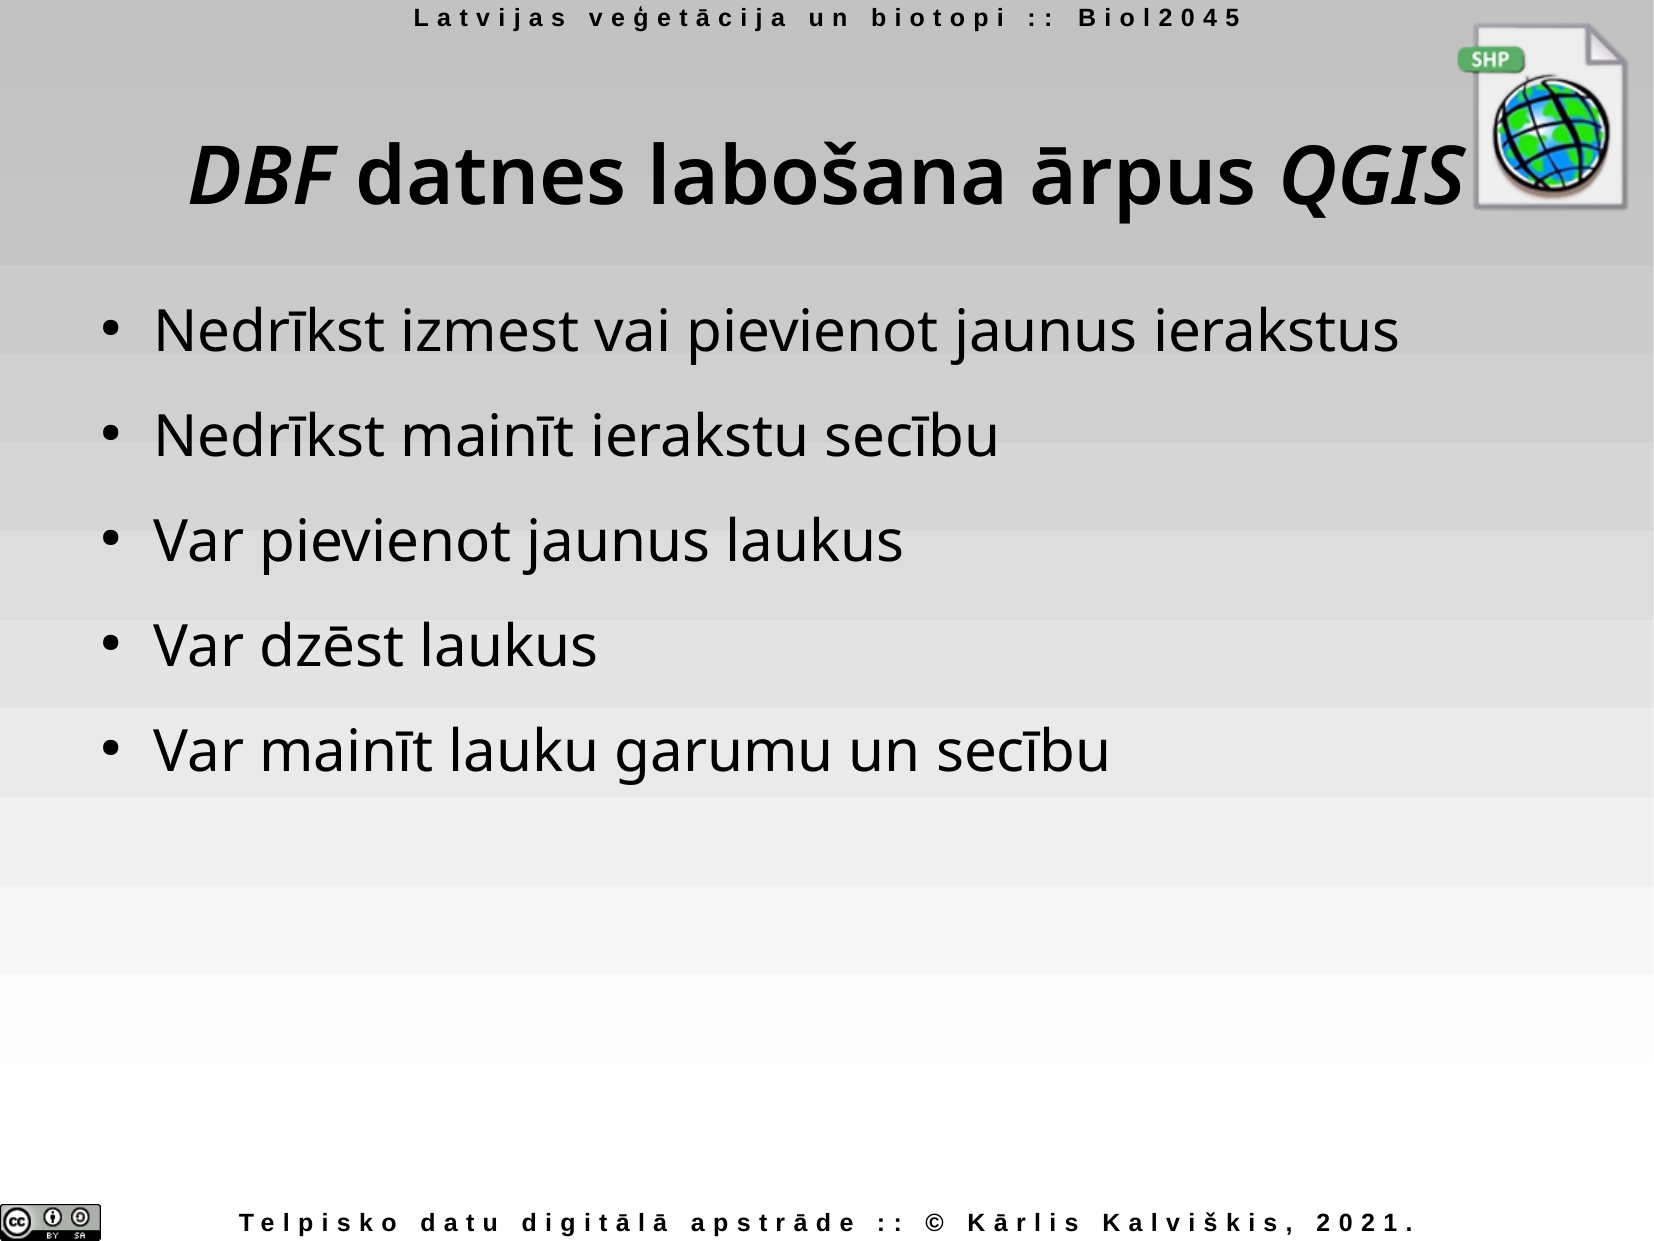

# DBF datnes labošana ārpus QGIS
Nedrīkst izmest vai pievienot jaunus ierakstus
Nedrīkst mainīt ierakstu secību
Var pievienot jaunus laukus
Var dzēst laukus
Var mainīt lauku garumu un secību